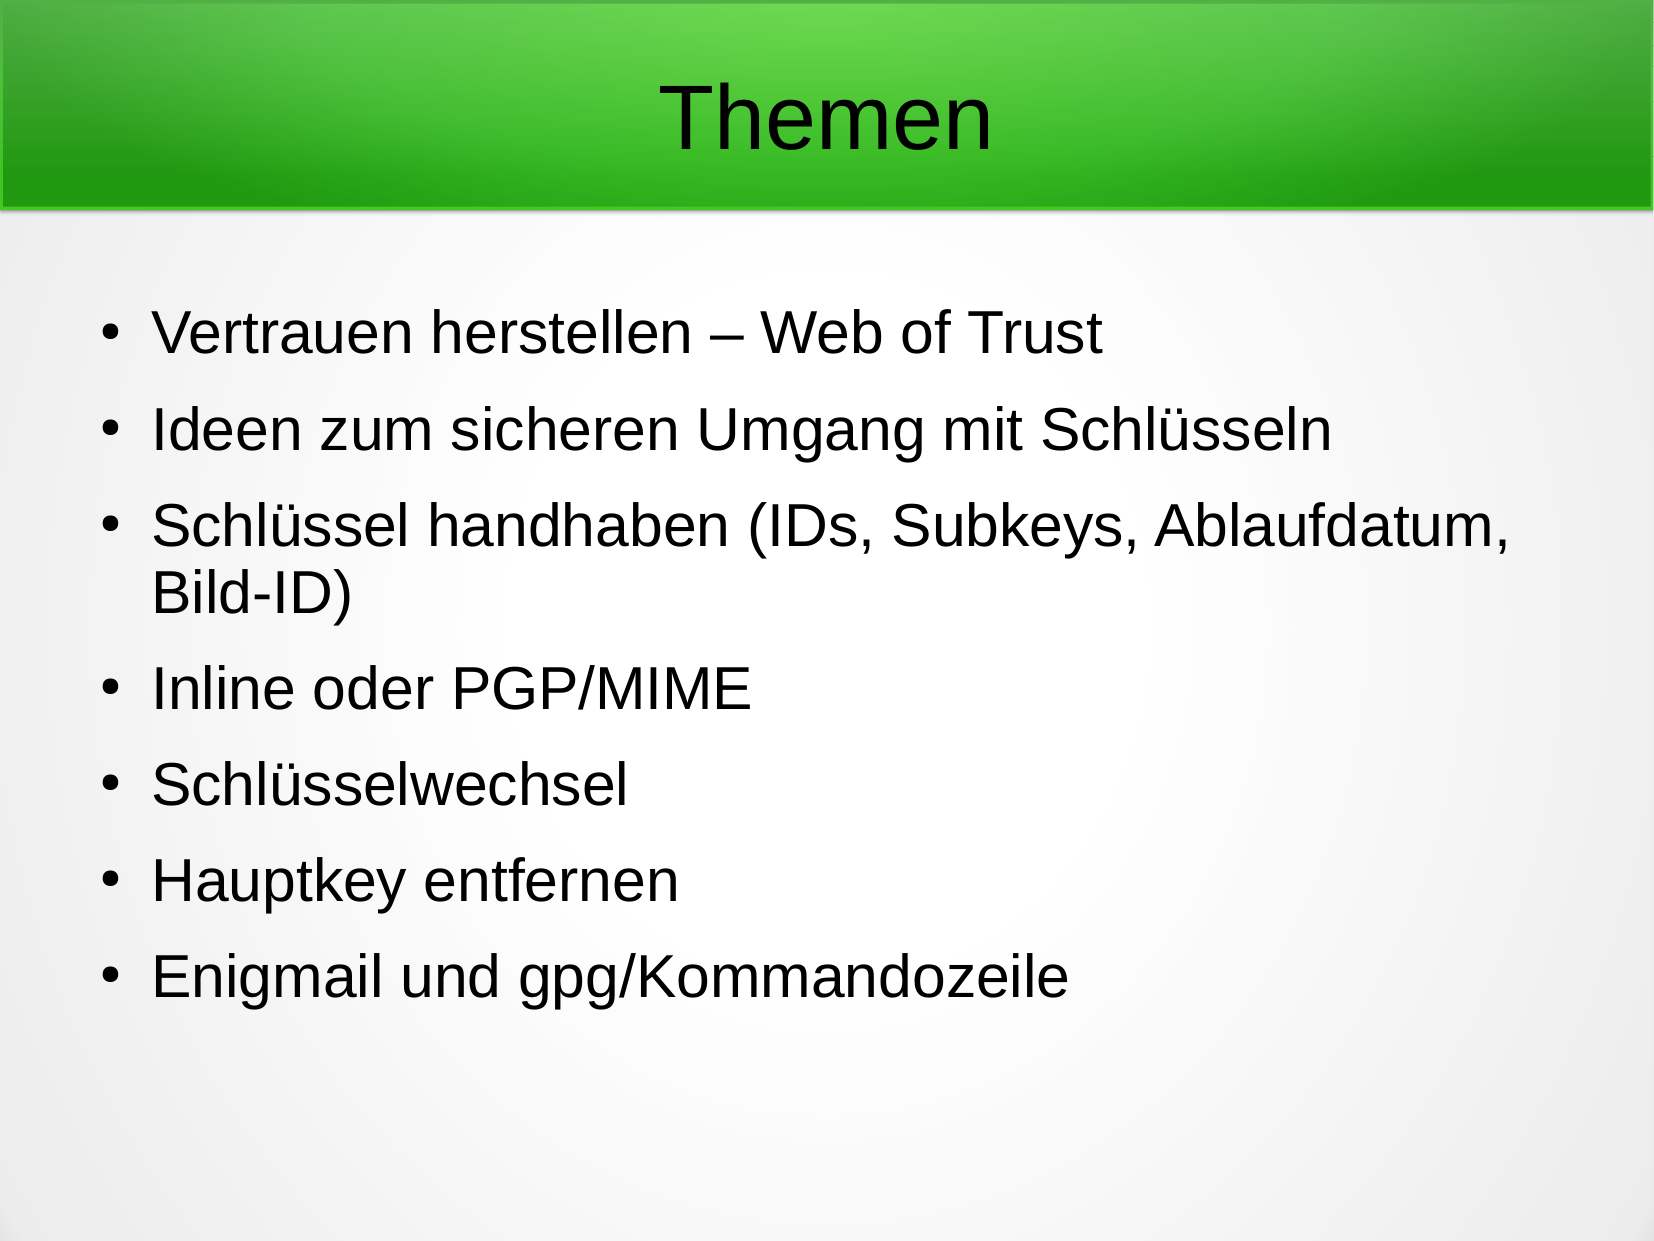

# Themen
Vertrauen herstellen – Web of Trust
Ideen zum sicheren Umgang mit Schlüsseln
Schlüssel handhaben (IDs, Subkeys, Ablaufdatum, Bild-ID)
Inline oder PGP/MIME
Schlüsselwechsel
Hauptkey entfernen
Enigmail und gpg/Kommandozeile